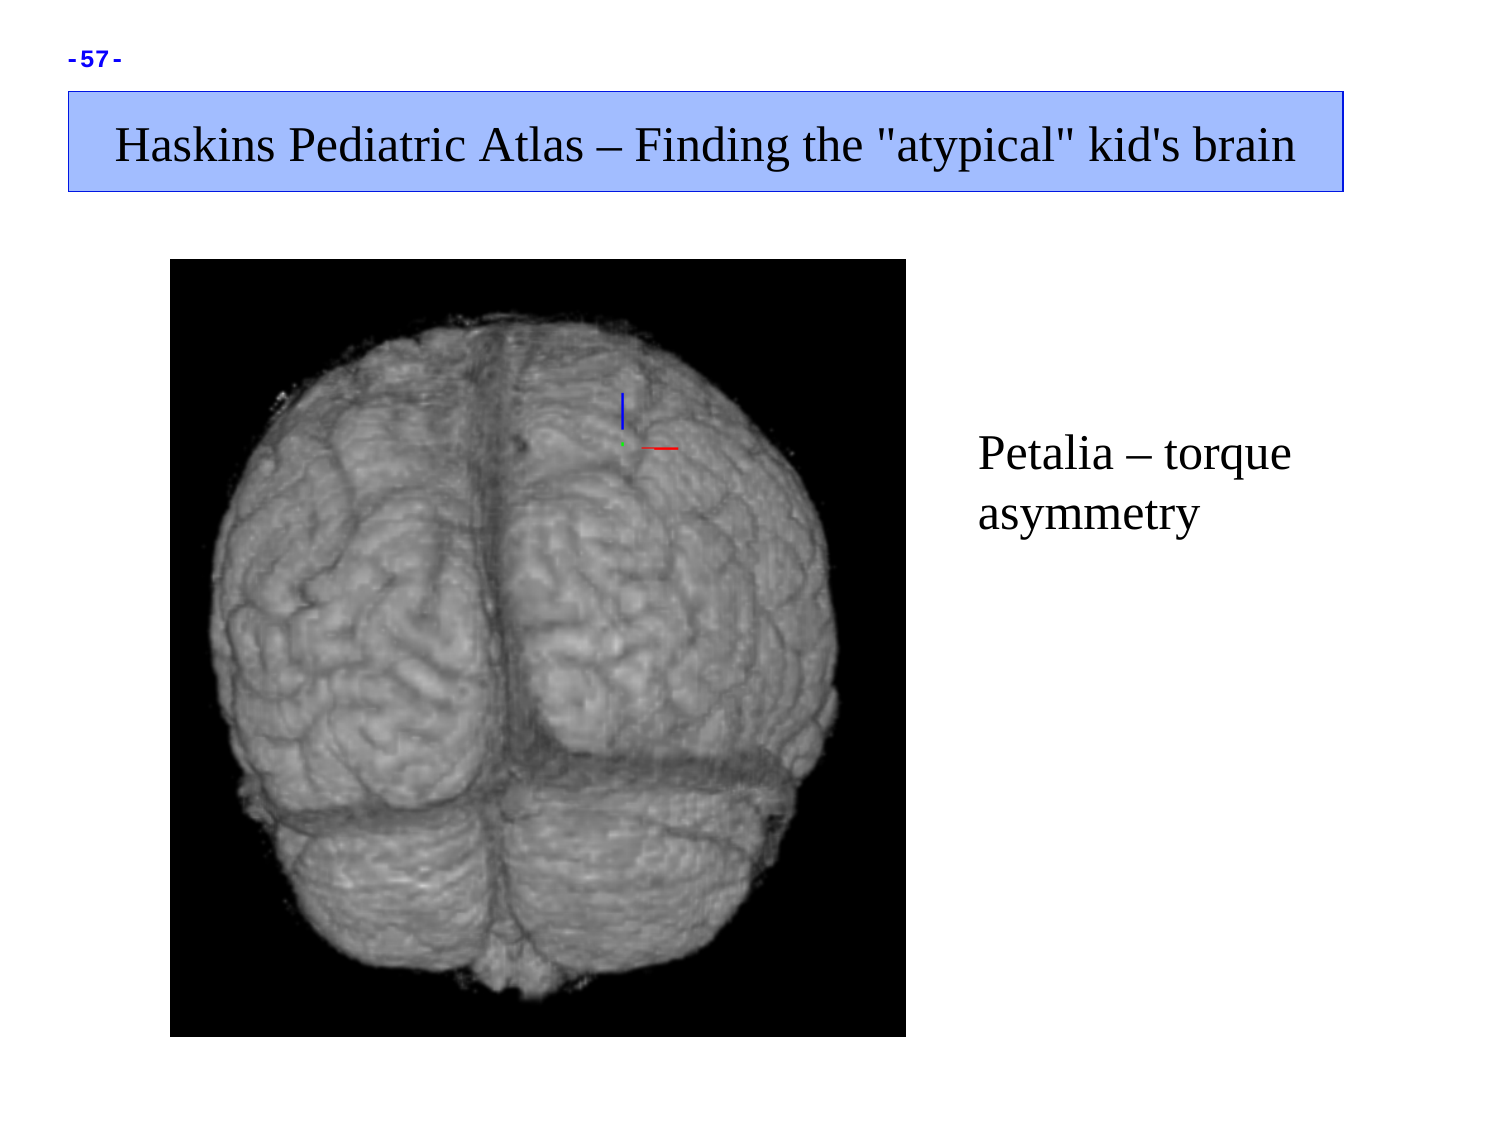

Haskins Pediatric Atlas – Finding the "atypical" kid's brain
Petalia – torque asymmetry